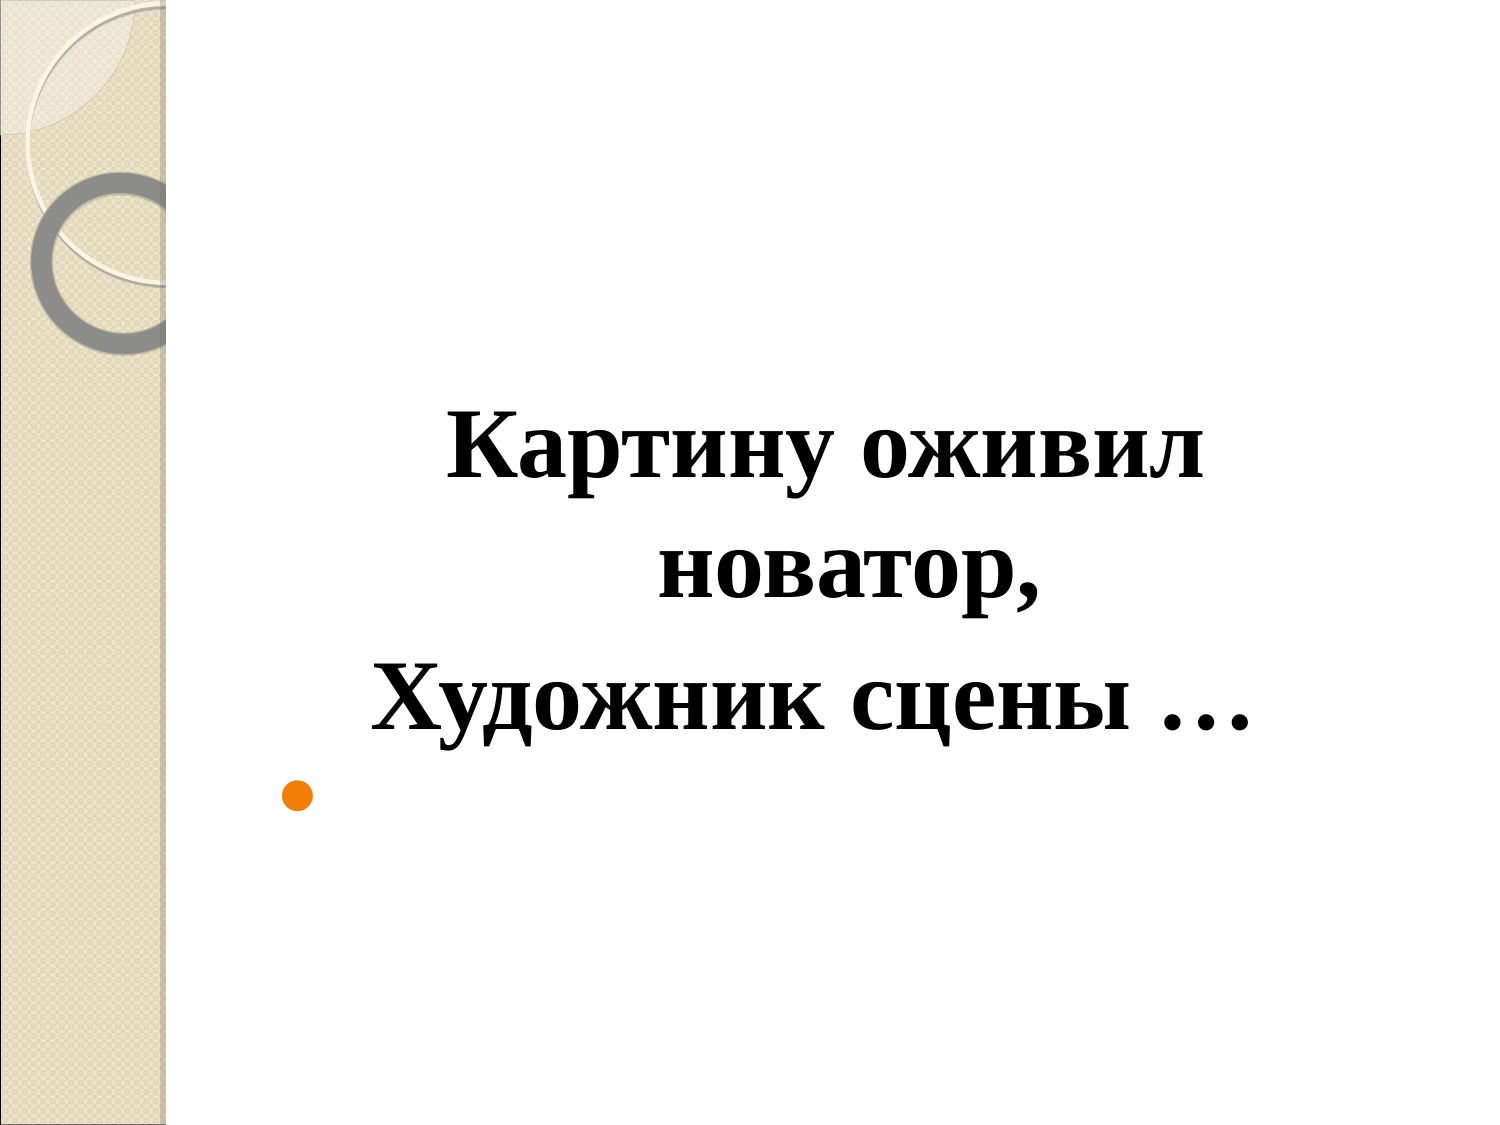

#
Картину оживил новатор,
Художник сцены …